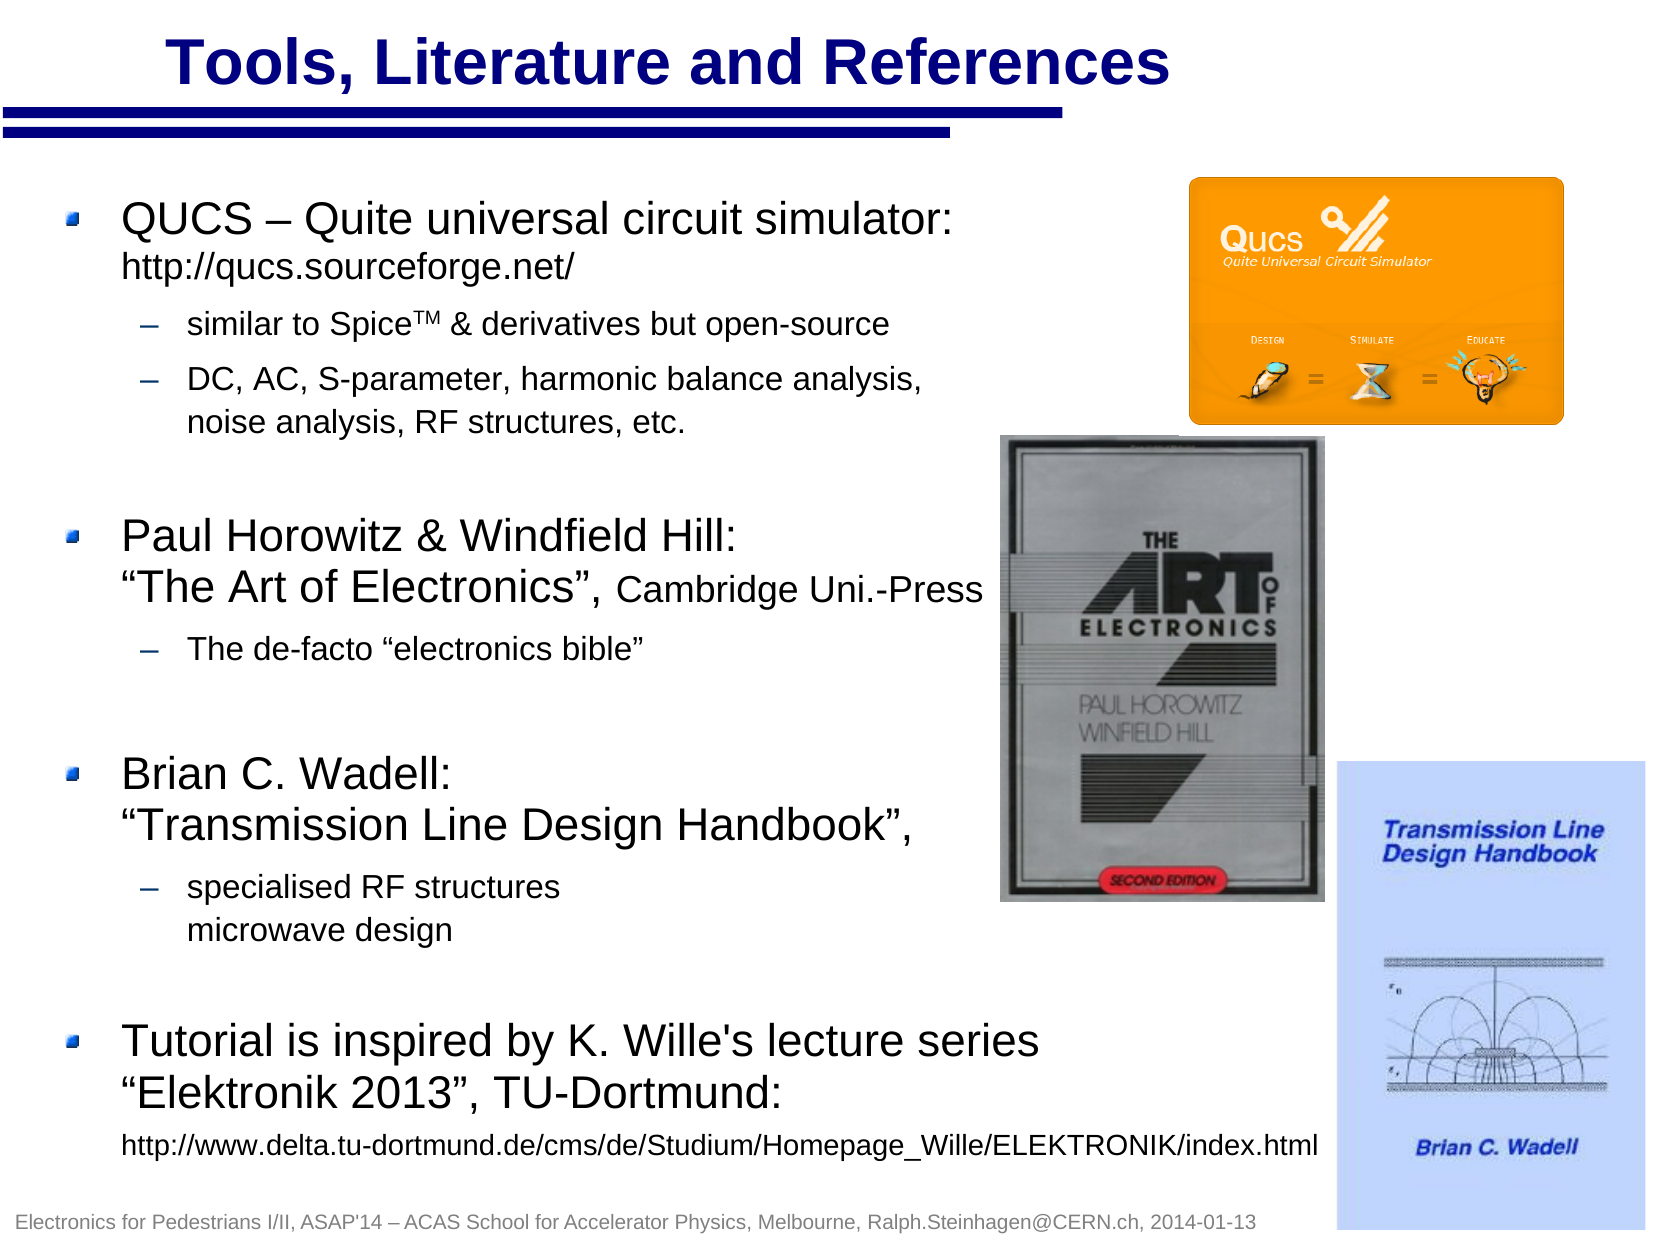

# Tools, Literature and References
QUCS – Quite universal circuit simulator: 		http://qucs.sourceforge.net/
similar to SpiceTM & derivatives but open-source
DC, AC, S-parameter, harmonic balance analysis, 					noise analysis, RF structures, etc.
Paul Horowitz & Windfield Hill: 						“The Art of Electronics”, Cambridge Uni.-Press
The de-facto “electronics bible”
Brian C. Wadell: 							“Transmission Line Design Handbook”,
specialised RF structures 							 & microwave design
Tutorial is inspired by K. Wille's lecture series			“Elektronik 2013”, TU-Dortmund: 						http://www.delta.tu-dortmund.de/cms/de/Studium/Homepage_Wille/ELEKTRONIK/index.html